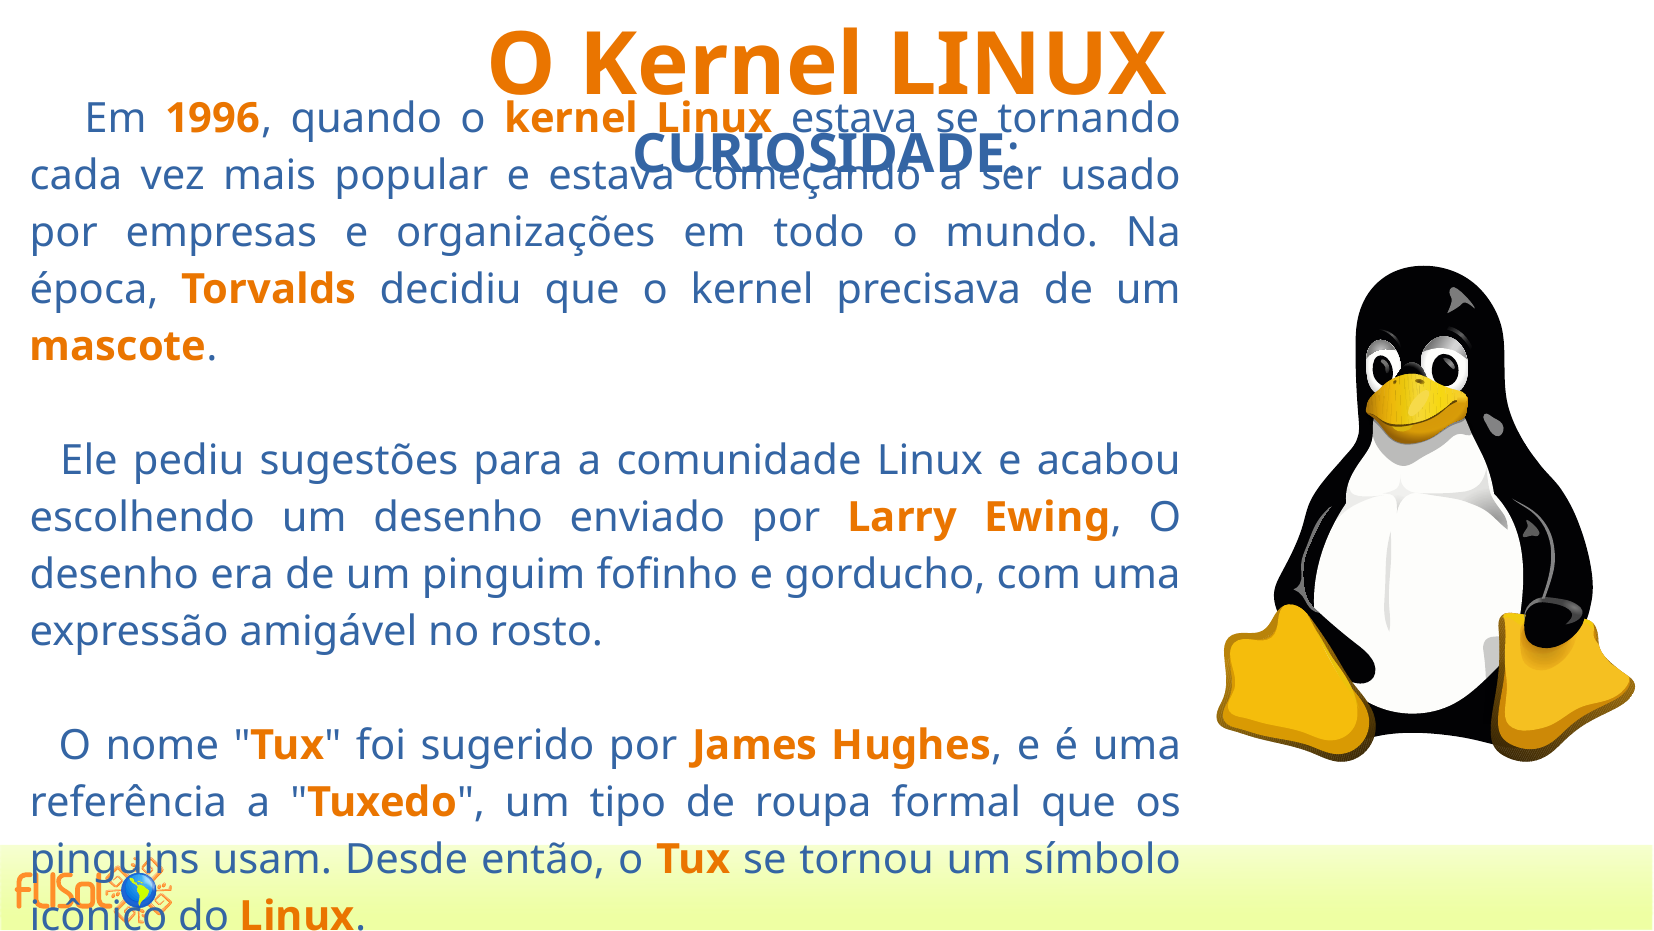

O Kernel LINUX
 Em 1996, quando o kernel Linux estava se tornando cada vez mais popular e estava começando a ser usado por empresas e organizações em todo o mundo. Na época, Torvalds decidiu que o kernel precisava de um mascote.
 Ele pediu sugestões para a comunidade Linux e acabou escolhendo um desenho enviado por Larry Ewing, O desenho era de um pinguim fofinho e gorducho, com uma expressão amigável no rosto.
 O nome "Tux" foi sugerido por James Hughes, e é uma referência a "Tuxedo", um tipo de roupa formal que os pinguins usam. Desde então, o Tux se tornou um símbolo icônico do Linux.
CURIOSIDADE: